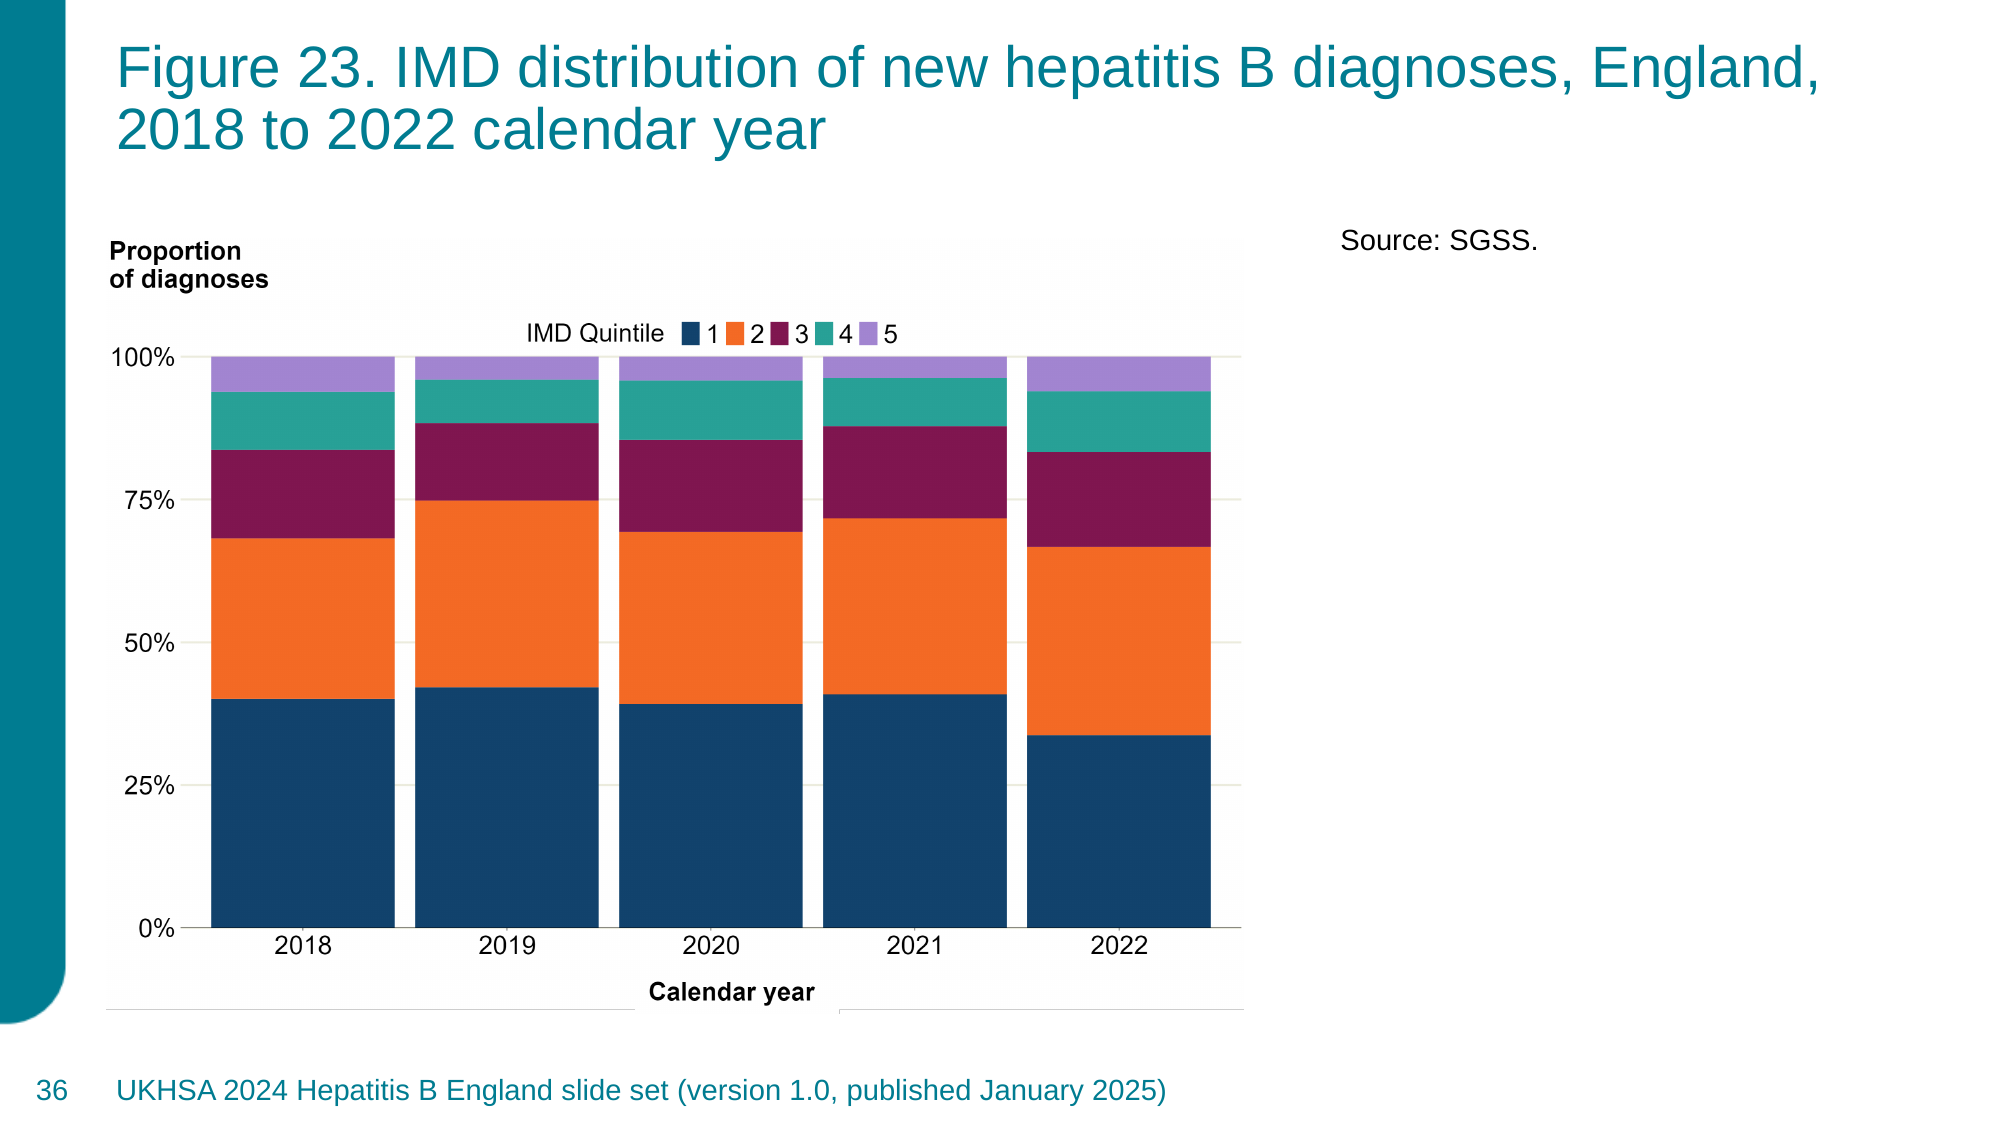

# Figure 23. IMD distribution of new hepatitis B diagnoses, England, 2018 to 2022 calendar year
Source: SGSS.
UKHSA 2024 Hepatitis B England slide set (version 1.0, published January 2025)